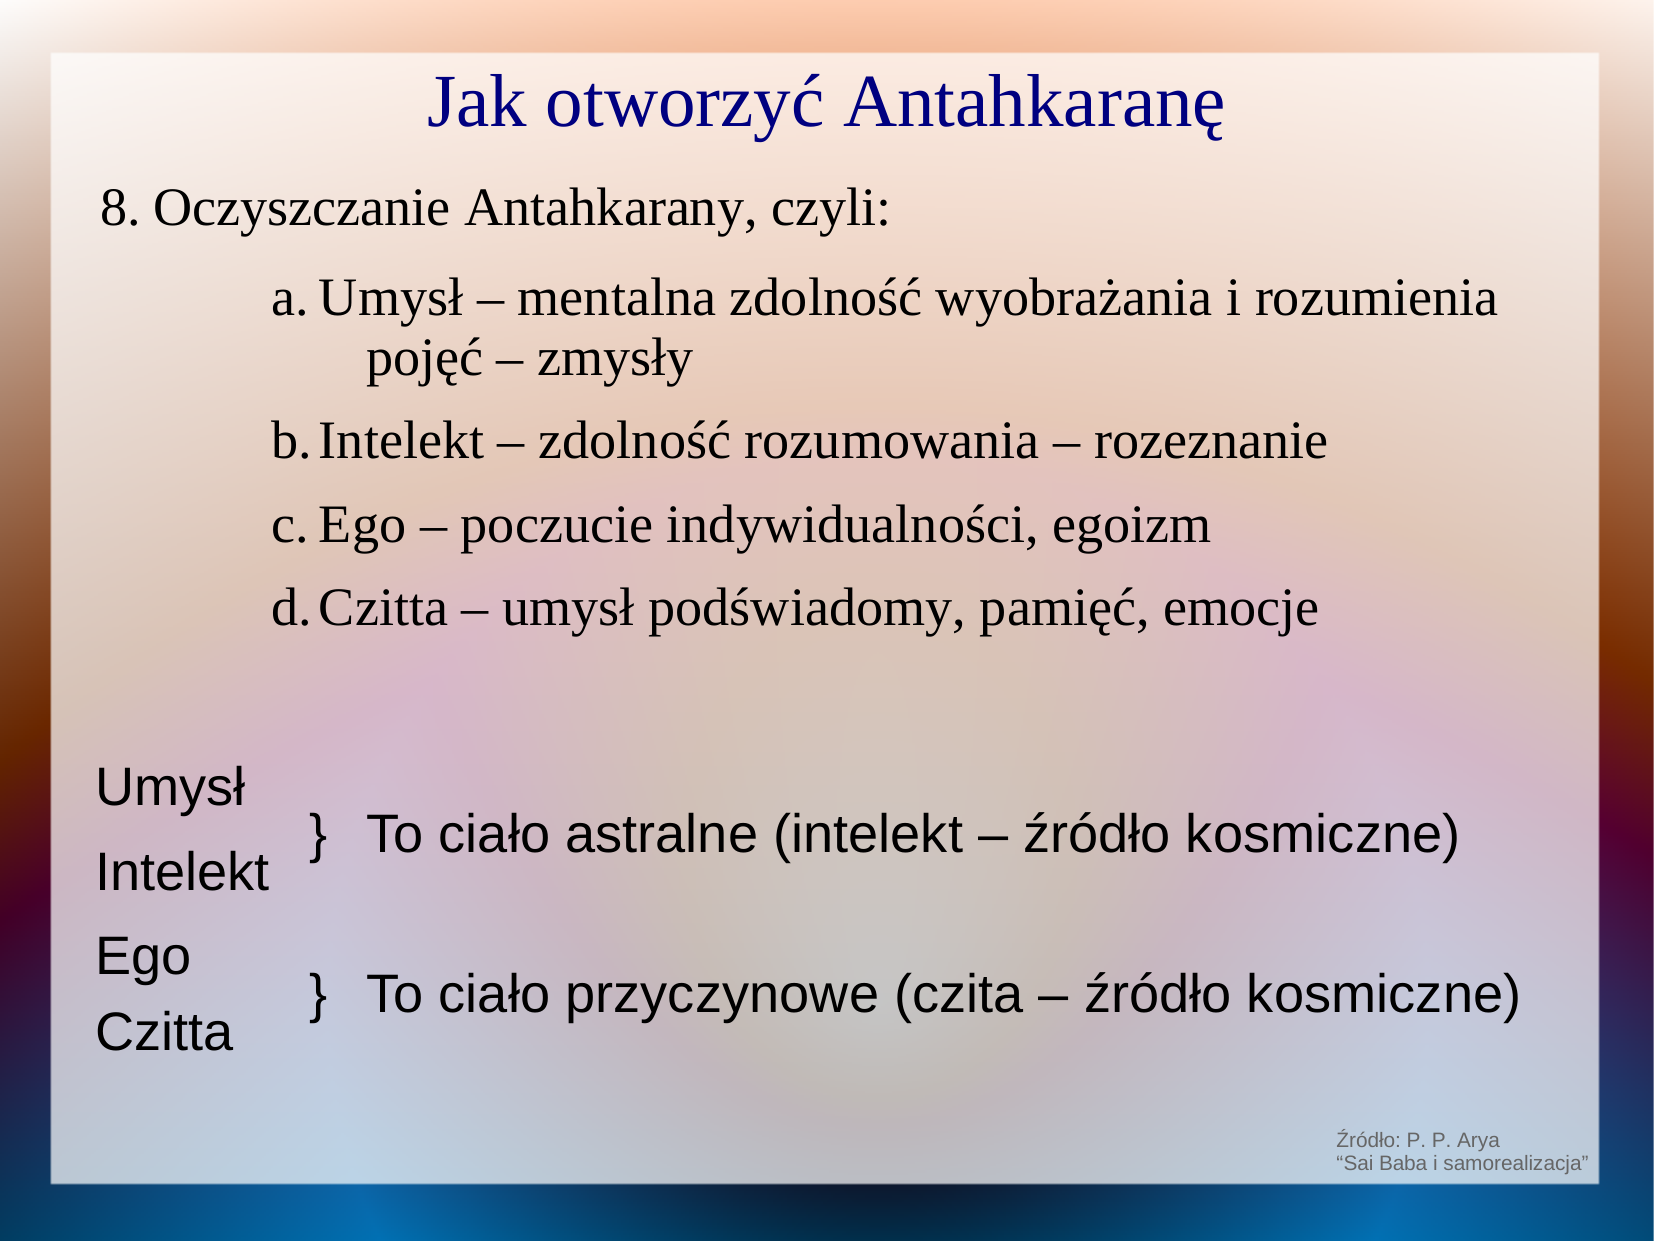

# Jak otworzyć Antahkaranę
Oczyszczanie Antahkarany, czyli:
Umysł – mentalna zdolność wyobrażania i rozumienia pojęć – zmysły
Intelekt – zdolność rozumowania – rozeznanie
Ego – poczucie indywidualności, egoizm
Czitta – umysł podświadomy, pamięć, emocje
| Umysł | } | To ciało astralne (intelekt – źródło kosmiczne) |
| --- | --- | --- |
| Intelekt | | |
| Ego | } | To ciało przyczynowe (czita – źródło kosmiczne) |
| Czitta | | |
| | |
| --- | --- |
| | |
| | |
| | |
Źródło: P. P. Arya
“Sai Baba i samorealizacja”